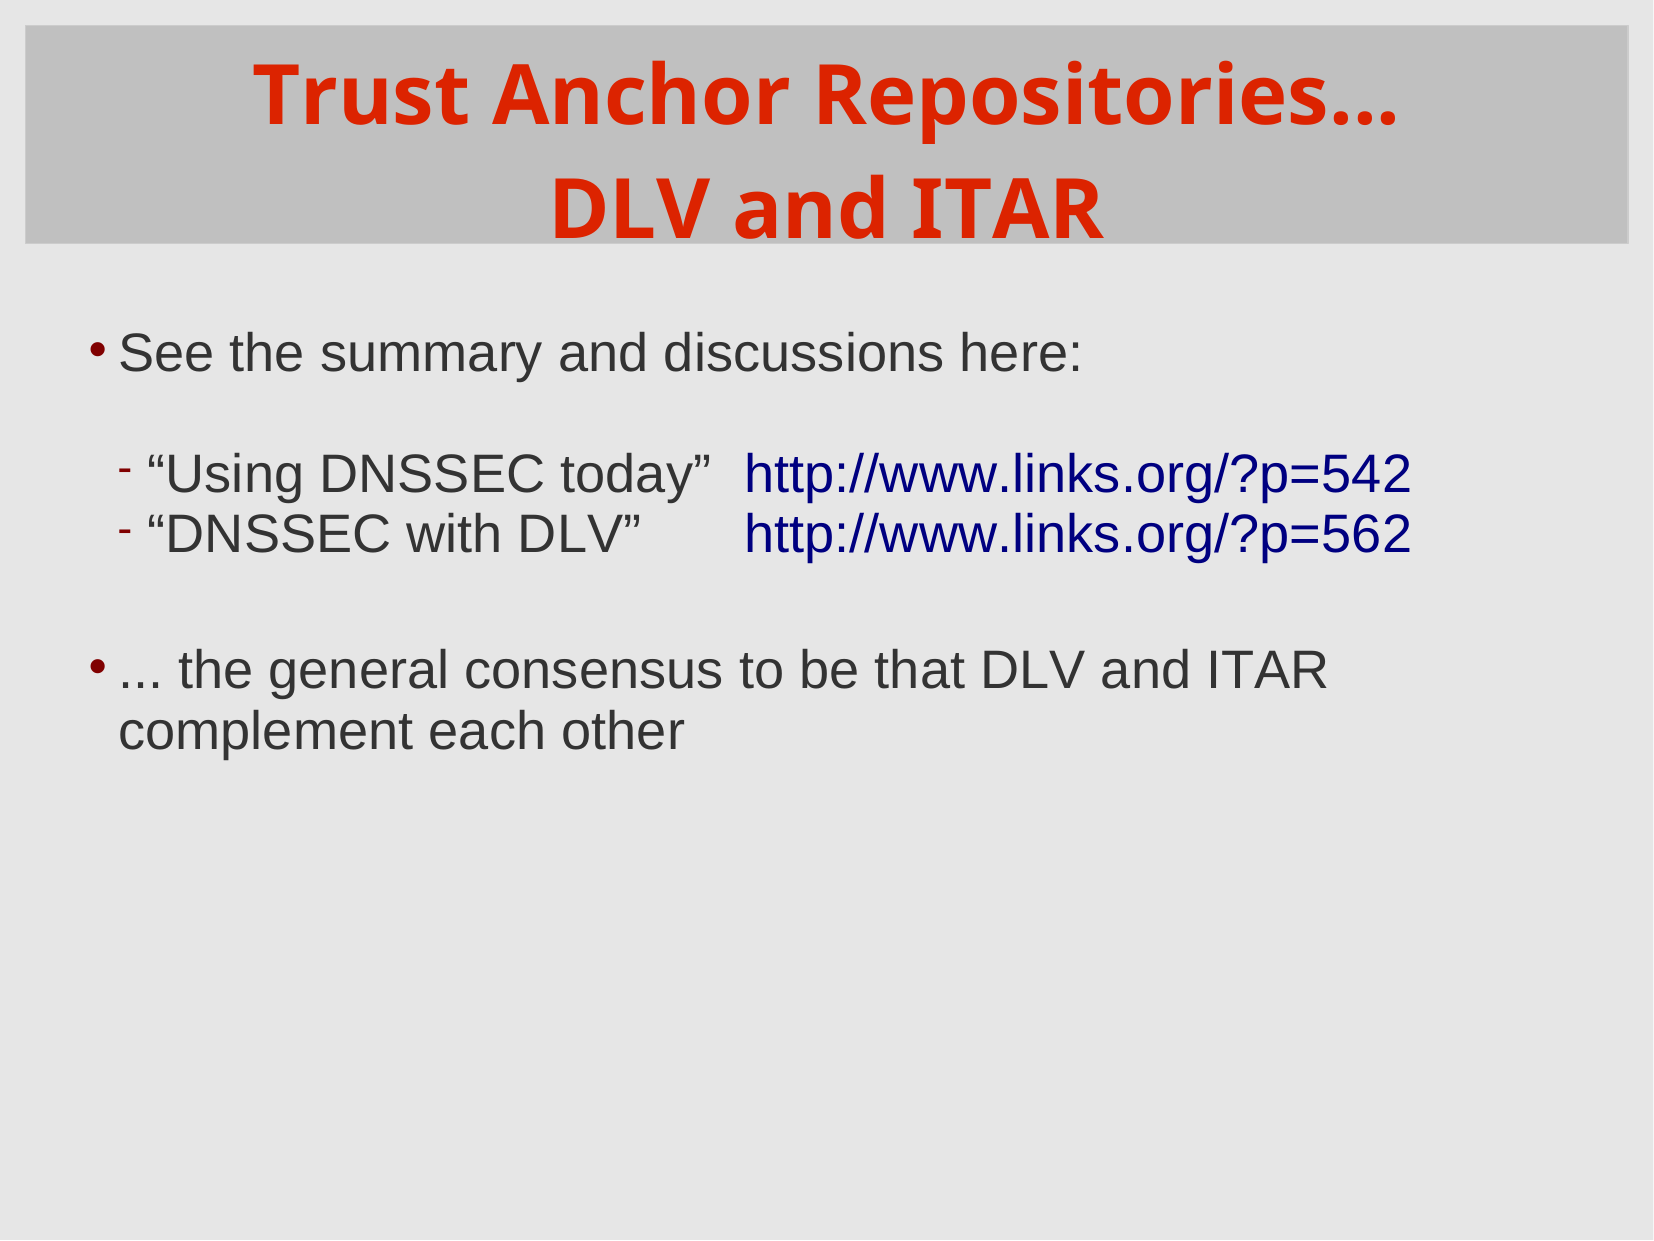

# Trust Anchor Repositories... DLV and ITAR
See the summary and discussions here:
“Using DNSSEC today”	http://www.links.org/?p=542
“DNSSEC with DLV”		http://www.links.org/?p=562
... the general consensus to be that DLV and ITAR complement each other